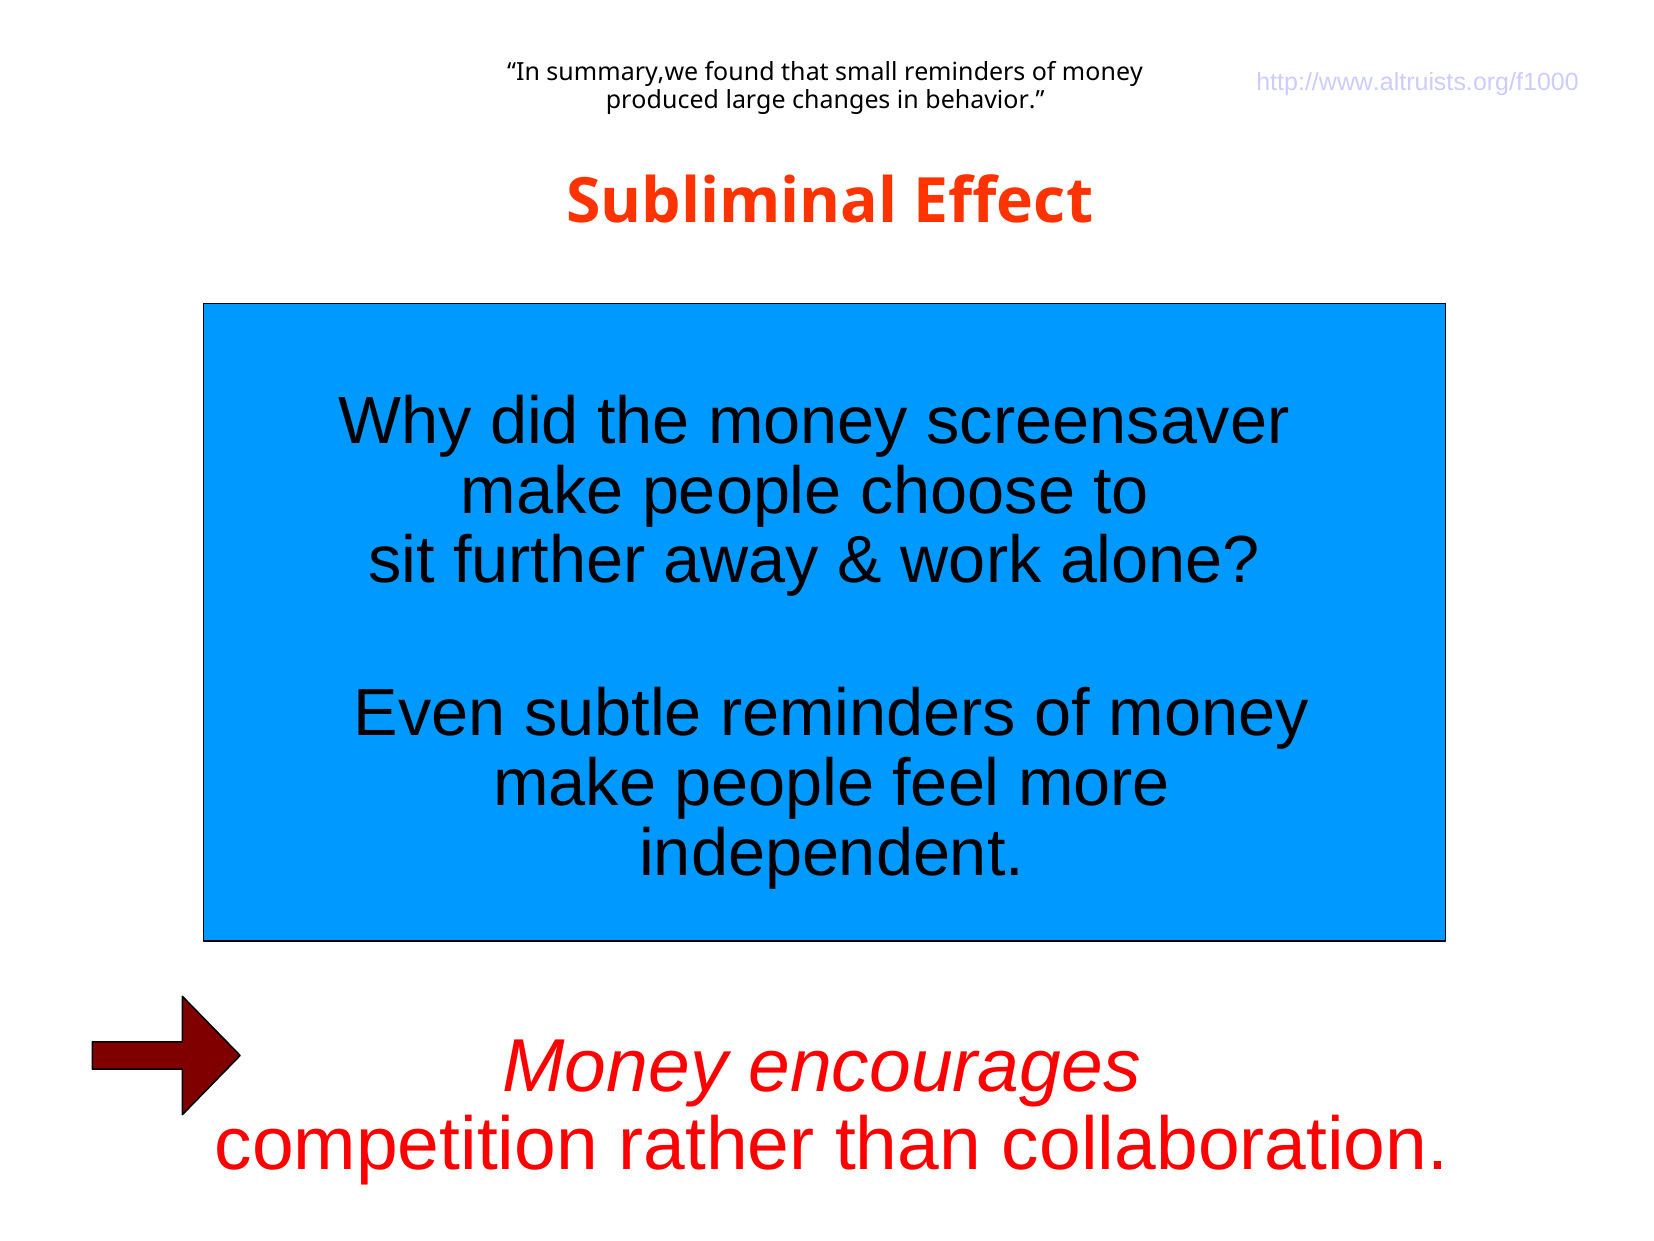

“In summary,we found that small reminders of money produced large changes in behavior.”
http://www.altruists.org/f1000
Subliminal Effect
Why did the money screensaver make people choose to
sit further away & work alone?
Even subtle reminders of money make people feel more independent.
Money encourages
competition rather than collaboration.